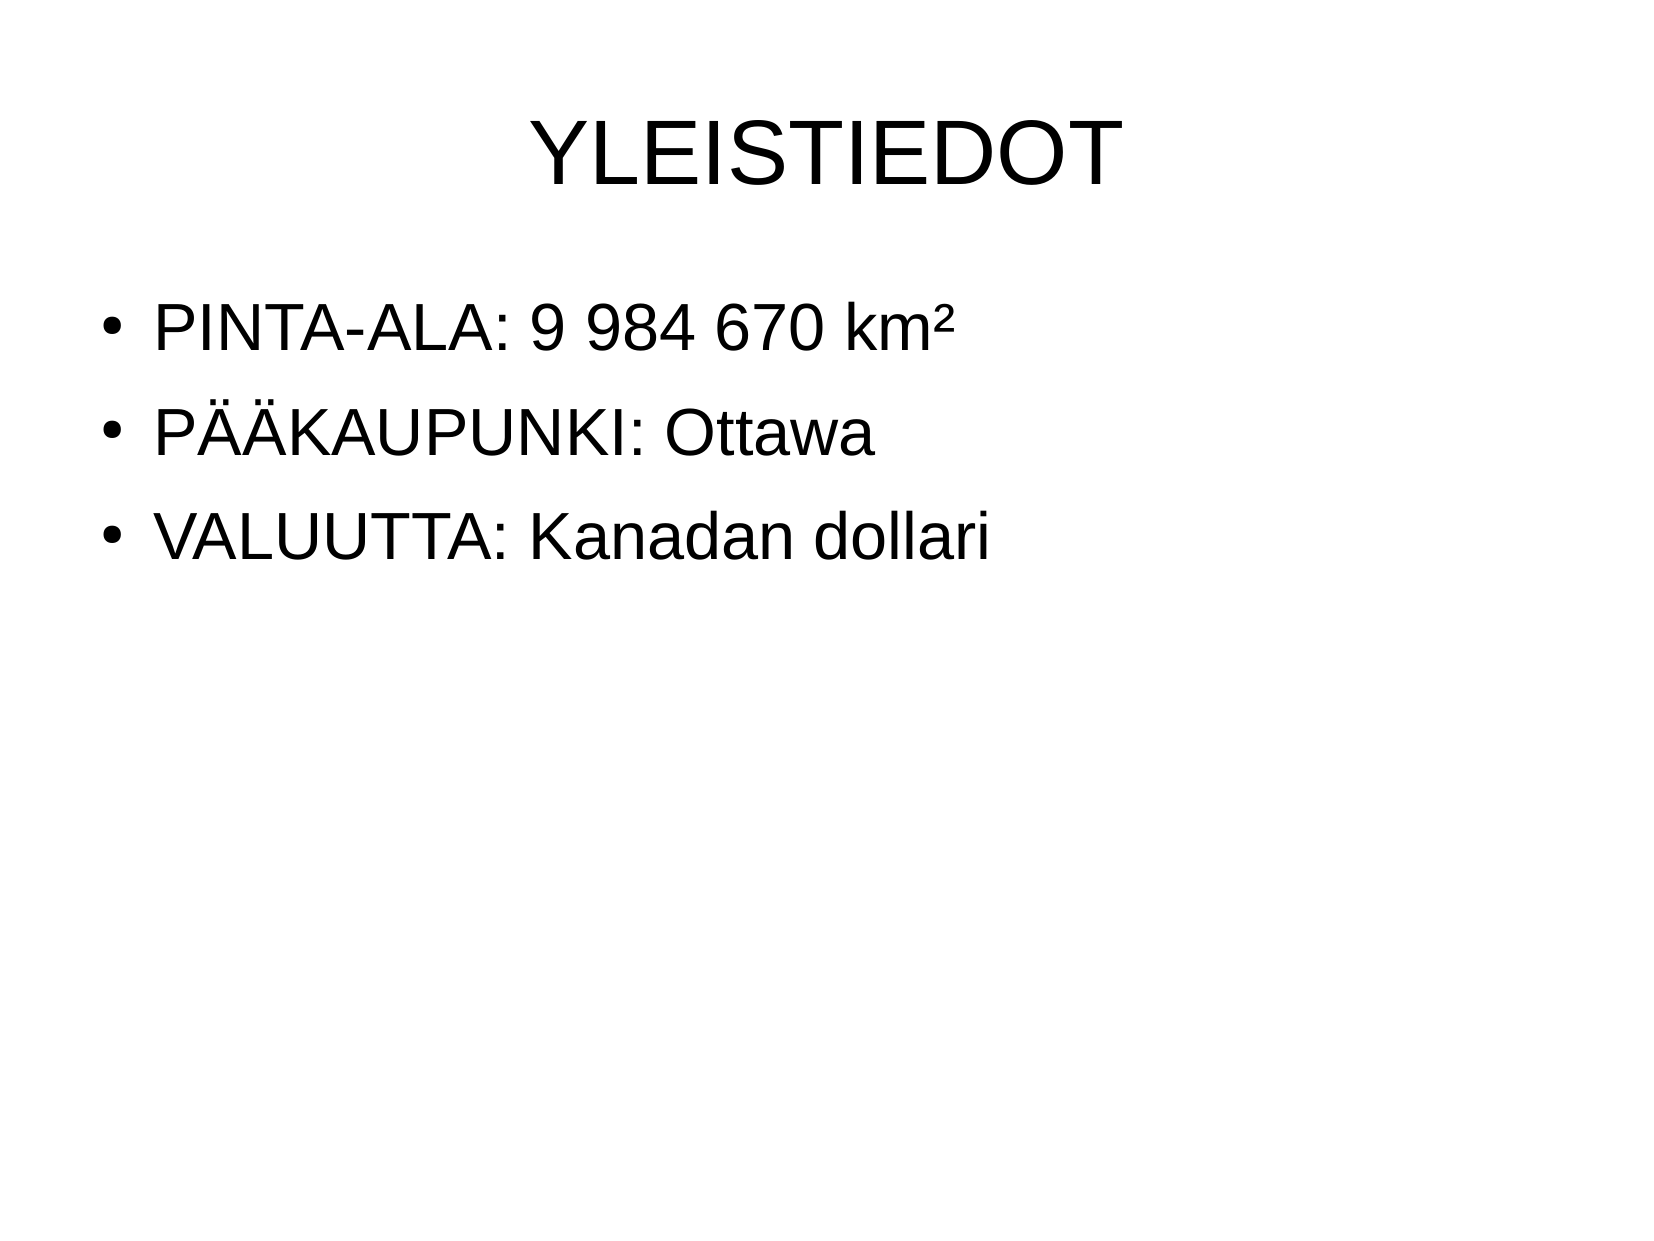

# YLEISTIEDOT
PINTA-ALA: 9 984 670 km²
PÄÄKAUPUNKI: Ottawa
VALUUTTA: Kanadan dollari